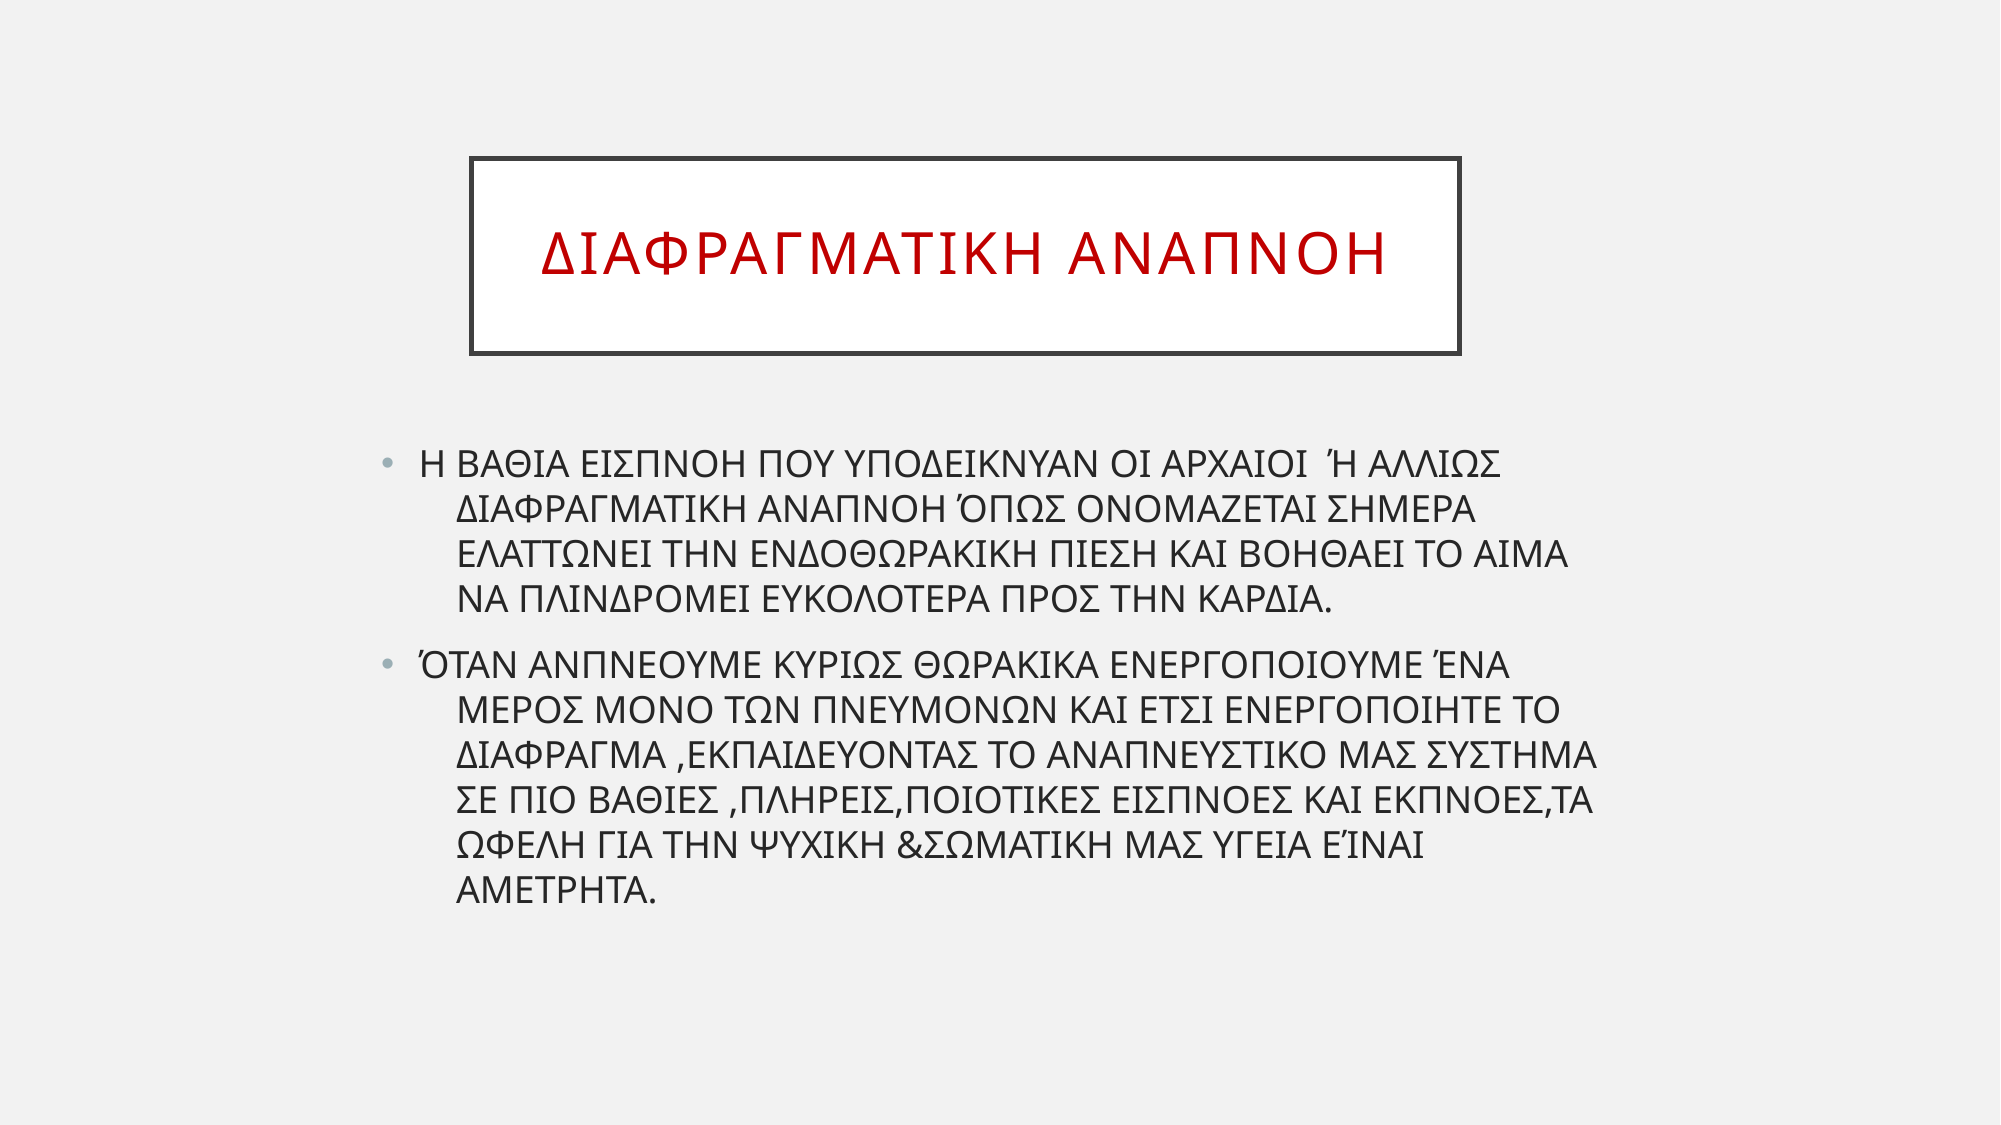

# ΔΙΑΦΡΑΓΜΑΤΙΚΗ ΑΝΑΠΝΟΗ
Η ΒΑΘΙΑ ΕΙΣΠΝΟΗ ΠΟΥ ΥΠΟΔΕΙΚΝΥΑΝ ΟΙ ΑΡΧΑΙΟΙ Ή ΑΛΛΙΩΣ ΔΙΑΦΡΑΓΜΑΤΙΚΗ ΑΝΑΠΝΟΗ ΌΠΩΣ ΟΝΟΜΑΖΕΤΑΙ ΣΗΜΕΡΑ ΕΛΑΤΤΩΝΕΙ ΤΗΝ ΕΝΔΟΘΩΡΑΚΙΚΗ ΠΙΕΣΗ ΚΑΙ ΒΟΗΘΑΕΙ ΤΟ ΑΙΜΑ ΝΑ ΠΛΙΝΔΡΟΜΕΙ ΕΥΚΟΛΟΤΕΡΑ ΠΡΟΣ ΤΗΝ ΚΑΡΔΙΑ.
ΌΤΑΝ ΑΝΠΝΕΟΥΜΕ ΚΥΡΙΩΣ ΘΩΡΑΚΙΚΑ ΕΝΕΡΓΟΠΟΙΟΥΜΕ ΈΝΑ ΜΕΡΟΣ ΜΟΝΟ ΤΩΝ ΠΝΕΥΜΟΝΩΝ ΚΑΙ ΕΤΣΙ ΕΝΕΡΓΟΠΟΙΗΤΕ ΤΟ ΔΙΑΦΡΑΓΜΑ ,ΕΚΠΑΙΔΕΥΟΝΤΑΣ ΤΟ ΑΝΑΠΝΕΥΣΤΙΚΟ ΜΑΣ ΣΥΣΤΗΜΑ ΣΕ ΠΙΟ ΒΑΘΙΕΣ ,ΠΛΗΡΕΙΣ,ΠΟΙΟΤΙΚΕΣ ΕΙΣΠΝΟΕΣ ΚΑΙ ΕΚΠΝΟΕΣ,ΤΑ ΩΦΕΛΗ ΓΙΑ ΤΗΝ ΨΥΧΙΚΗ &ΣΩΜΑΤΙΚΗ ΜΑΣ ΥΓΕΙΑ ΕΊΝΑΙ ΑΜΕΤΡΗΤΑ.